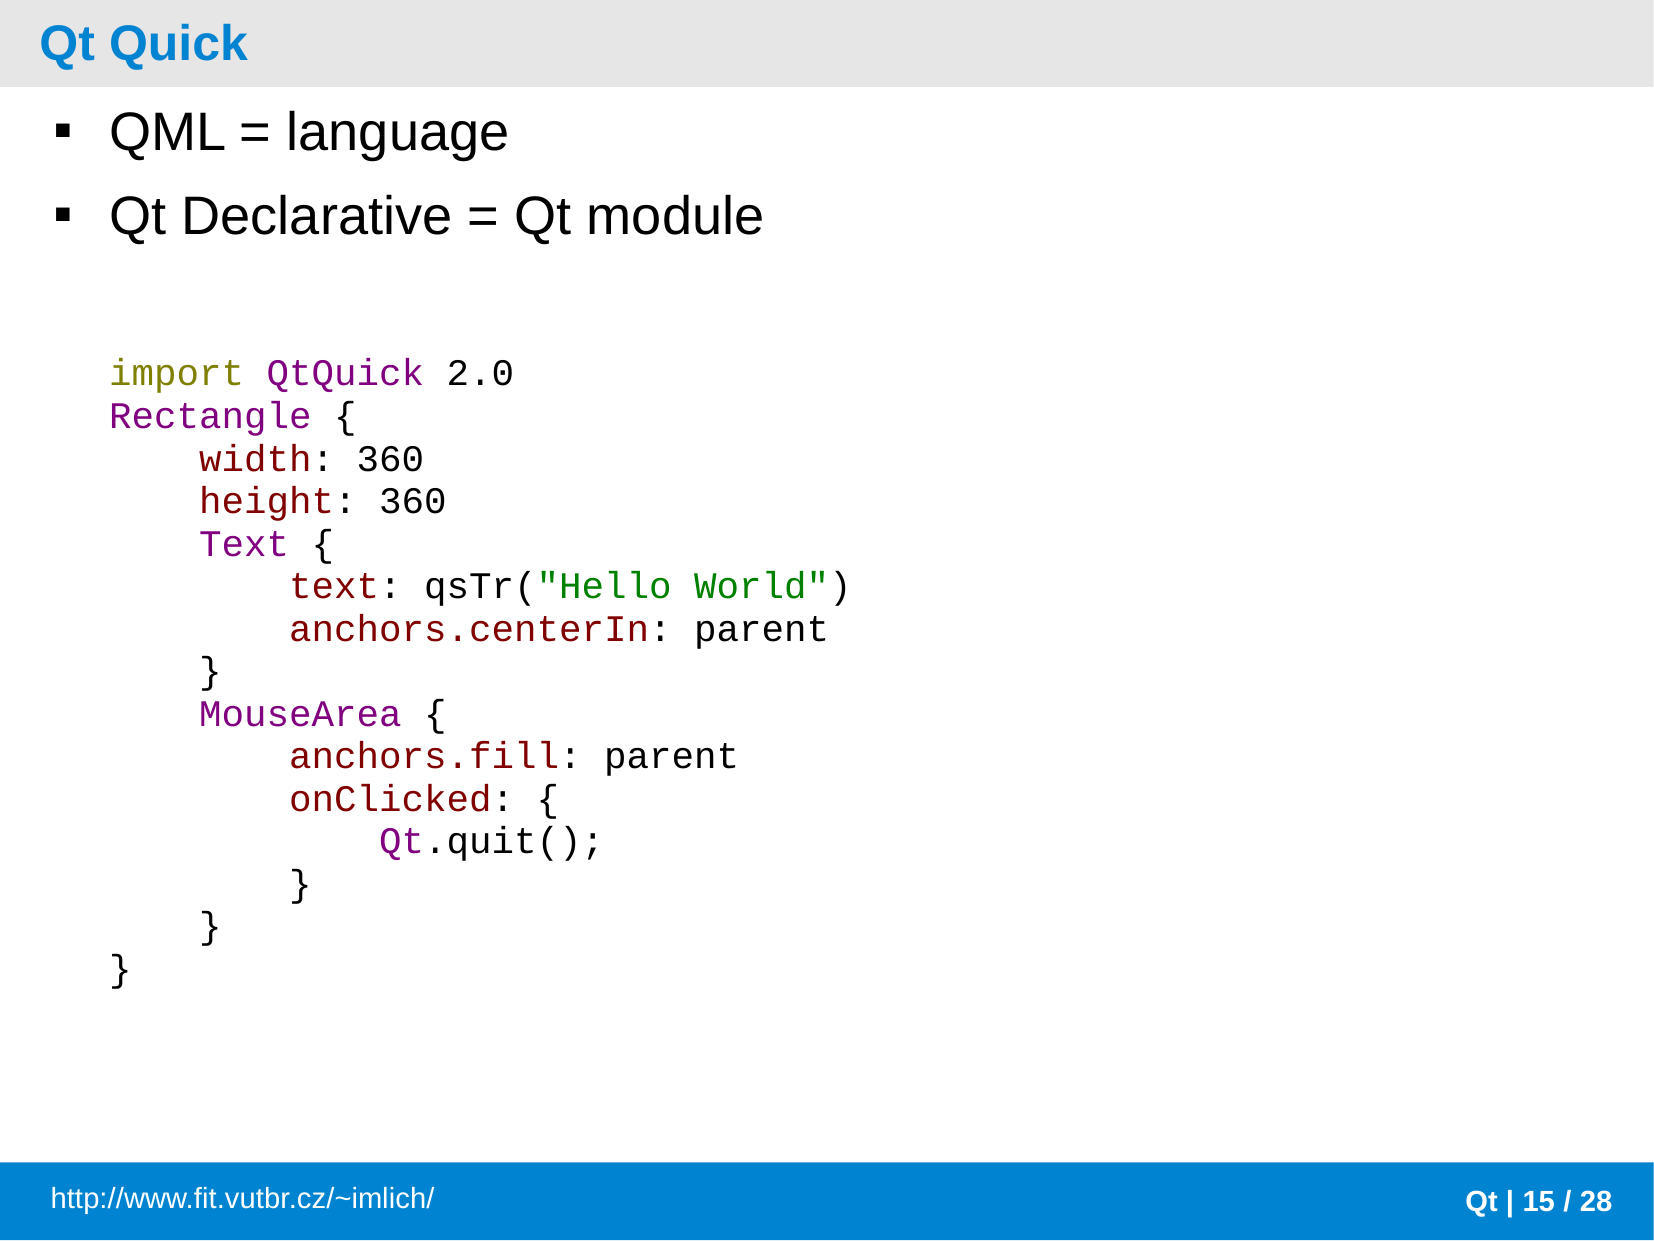

# Qt Quick
QML = language
Qt Declarative = Qt module
import QtQuick 2.0
Rectangle {
 width: 360
 height: 360
 Text {
 text: qsTr("Hello World")
 anchors.centerIn: parent
 }
 MouseArea {
 anchors.fill: parent
 onClicked: {
 Qt.quit();
 }
 }
}